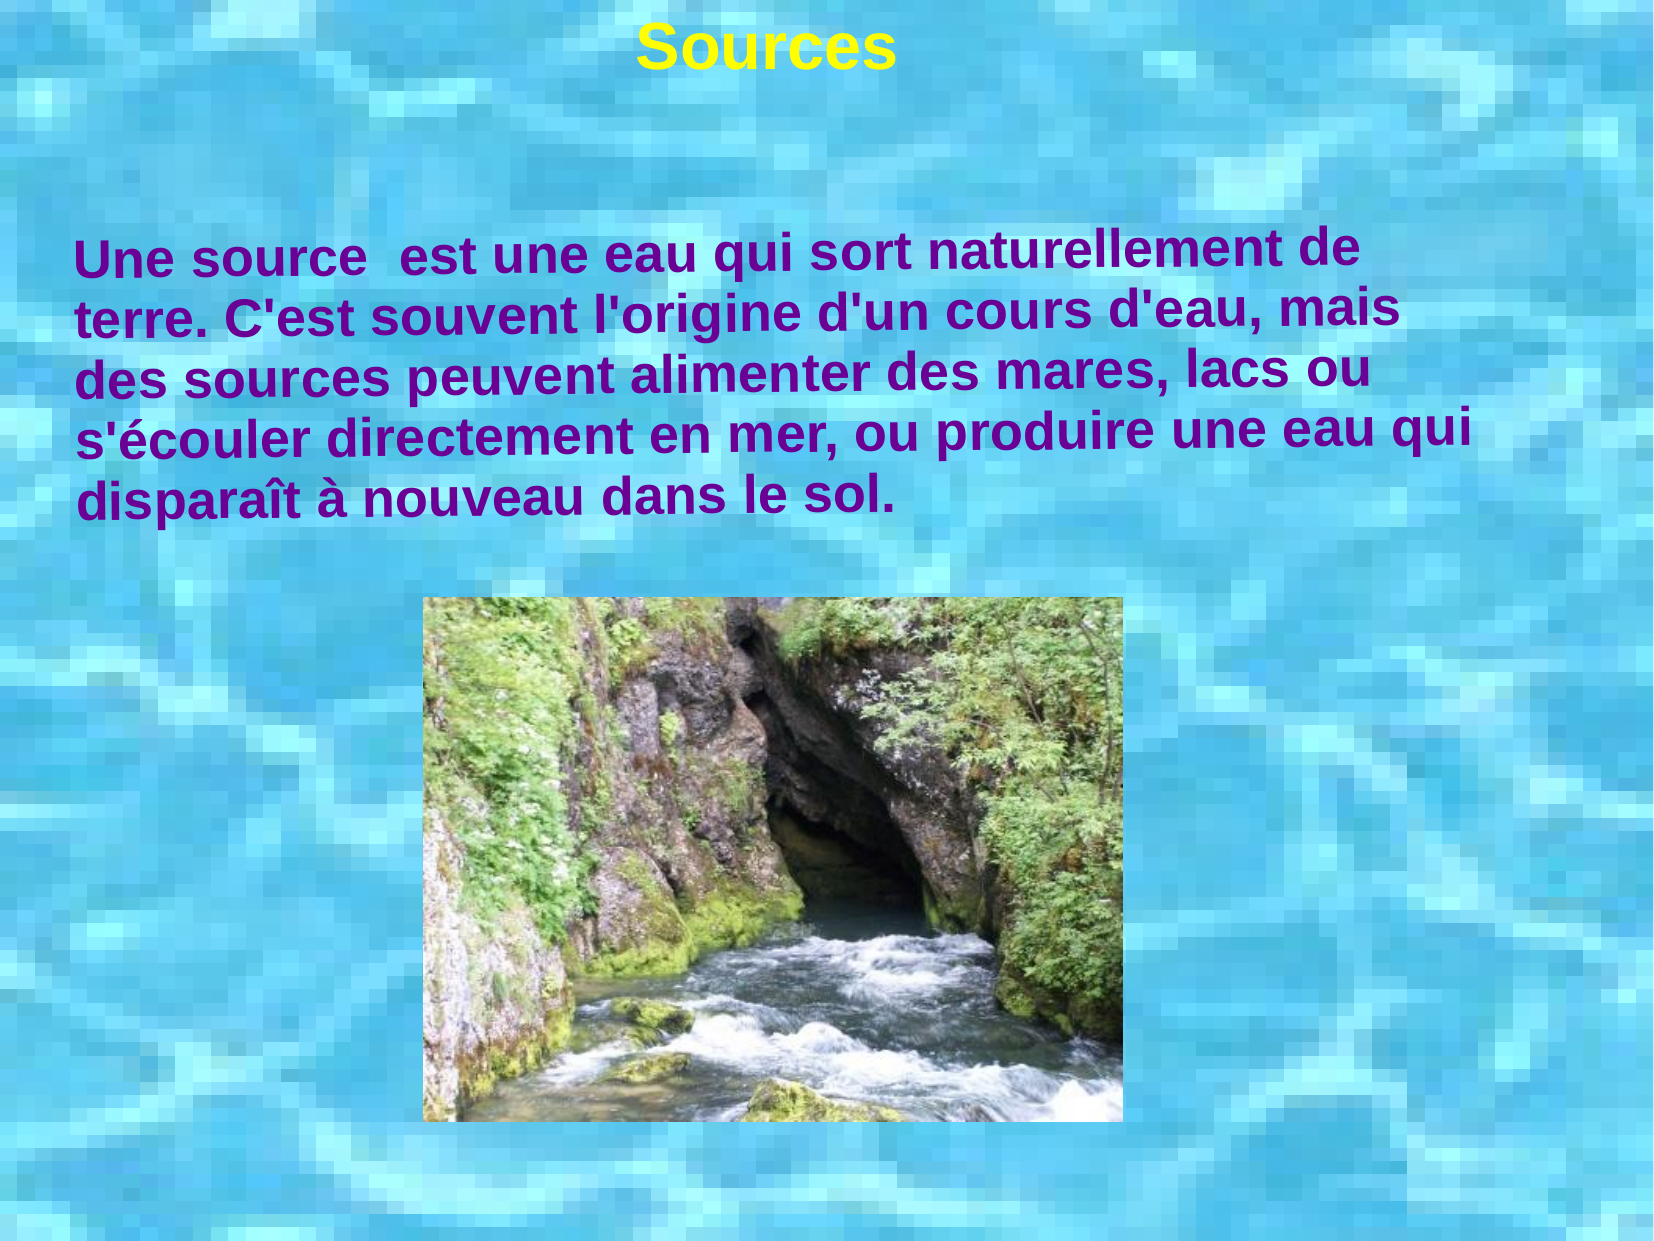

Sources
Une source est une eau qui sort naturellement de terre. C'est souvent l'origine d'un cours d'eau, mais des sources peuvent alimenter des mares, lacs ou s'écouler directement en mer, ou produire une eau qui disparaît à nouveau dans le sol.